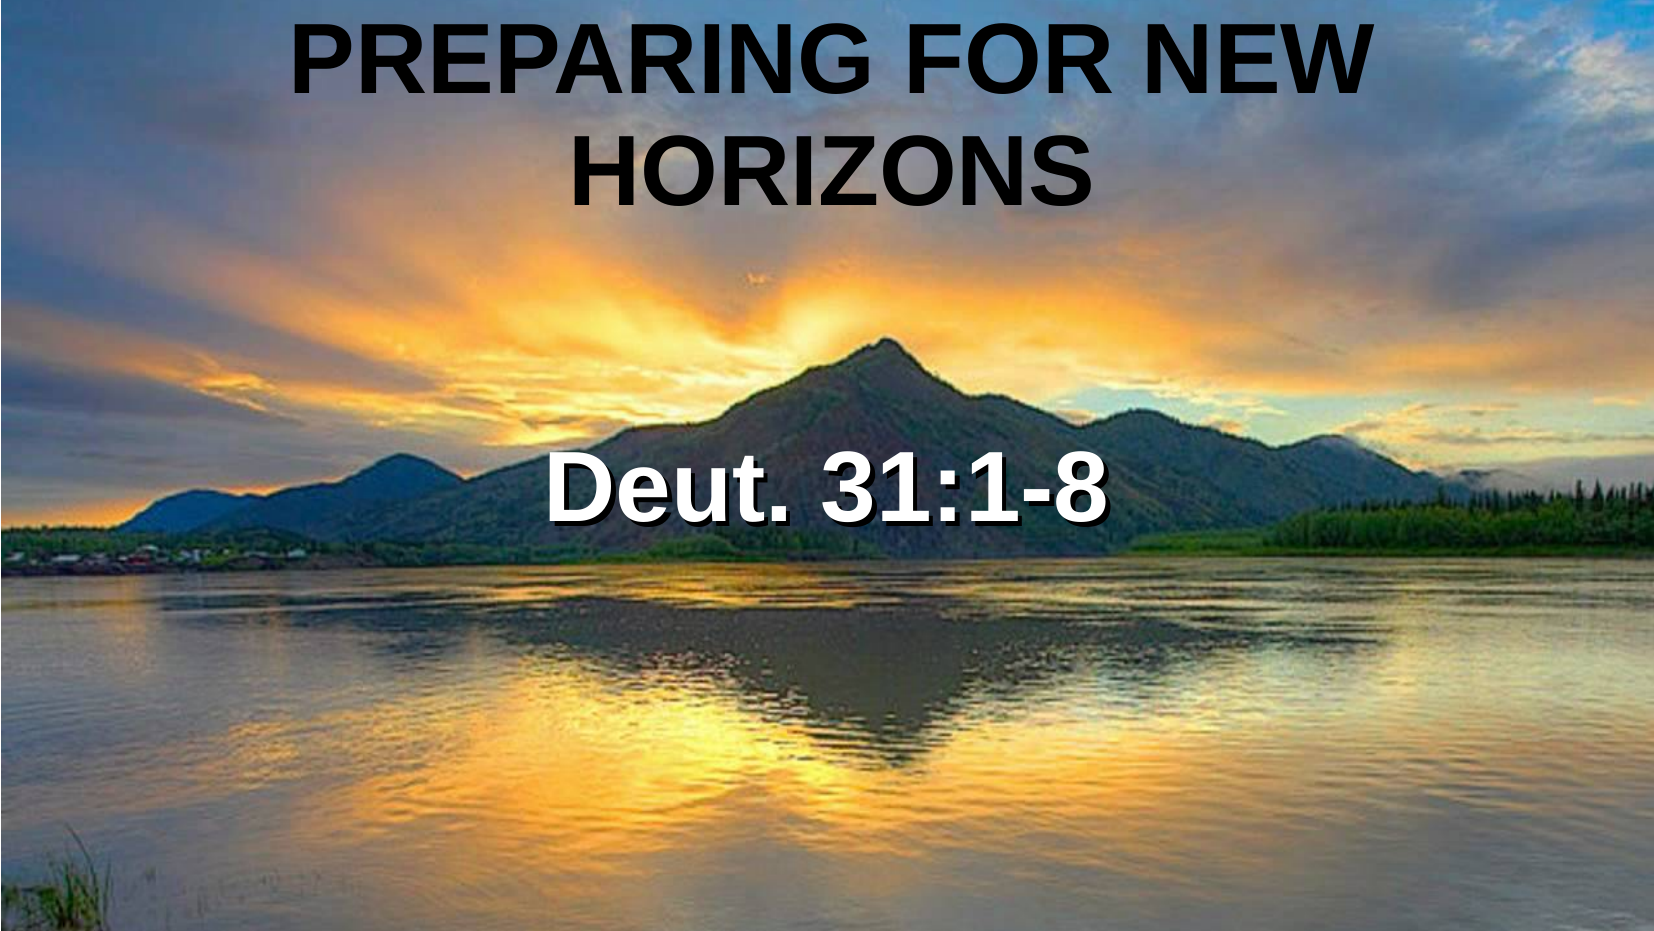

# PREPARING FOR NEW HORIZONS
Deut. 31:1-8